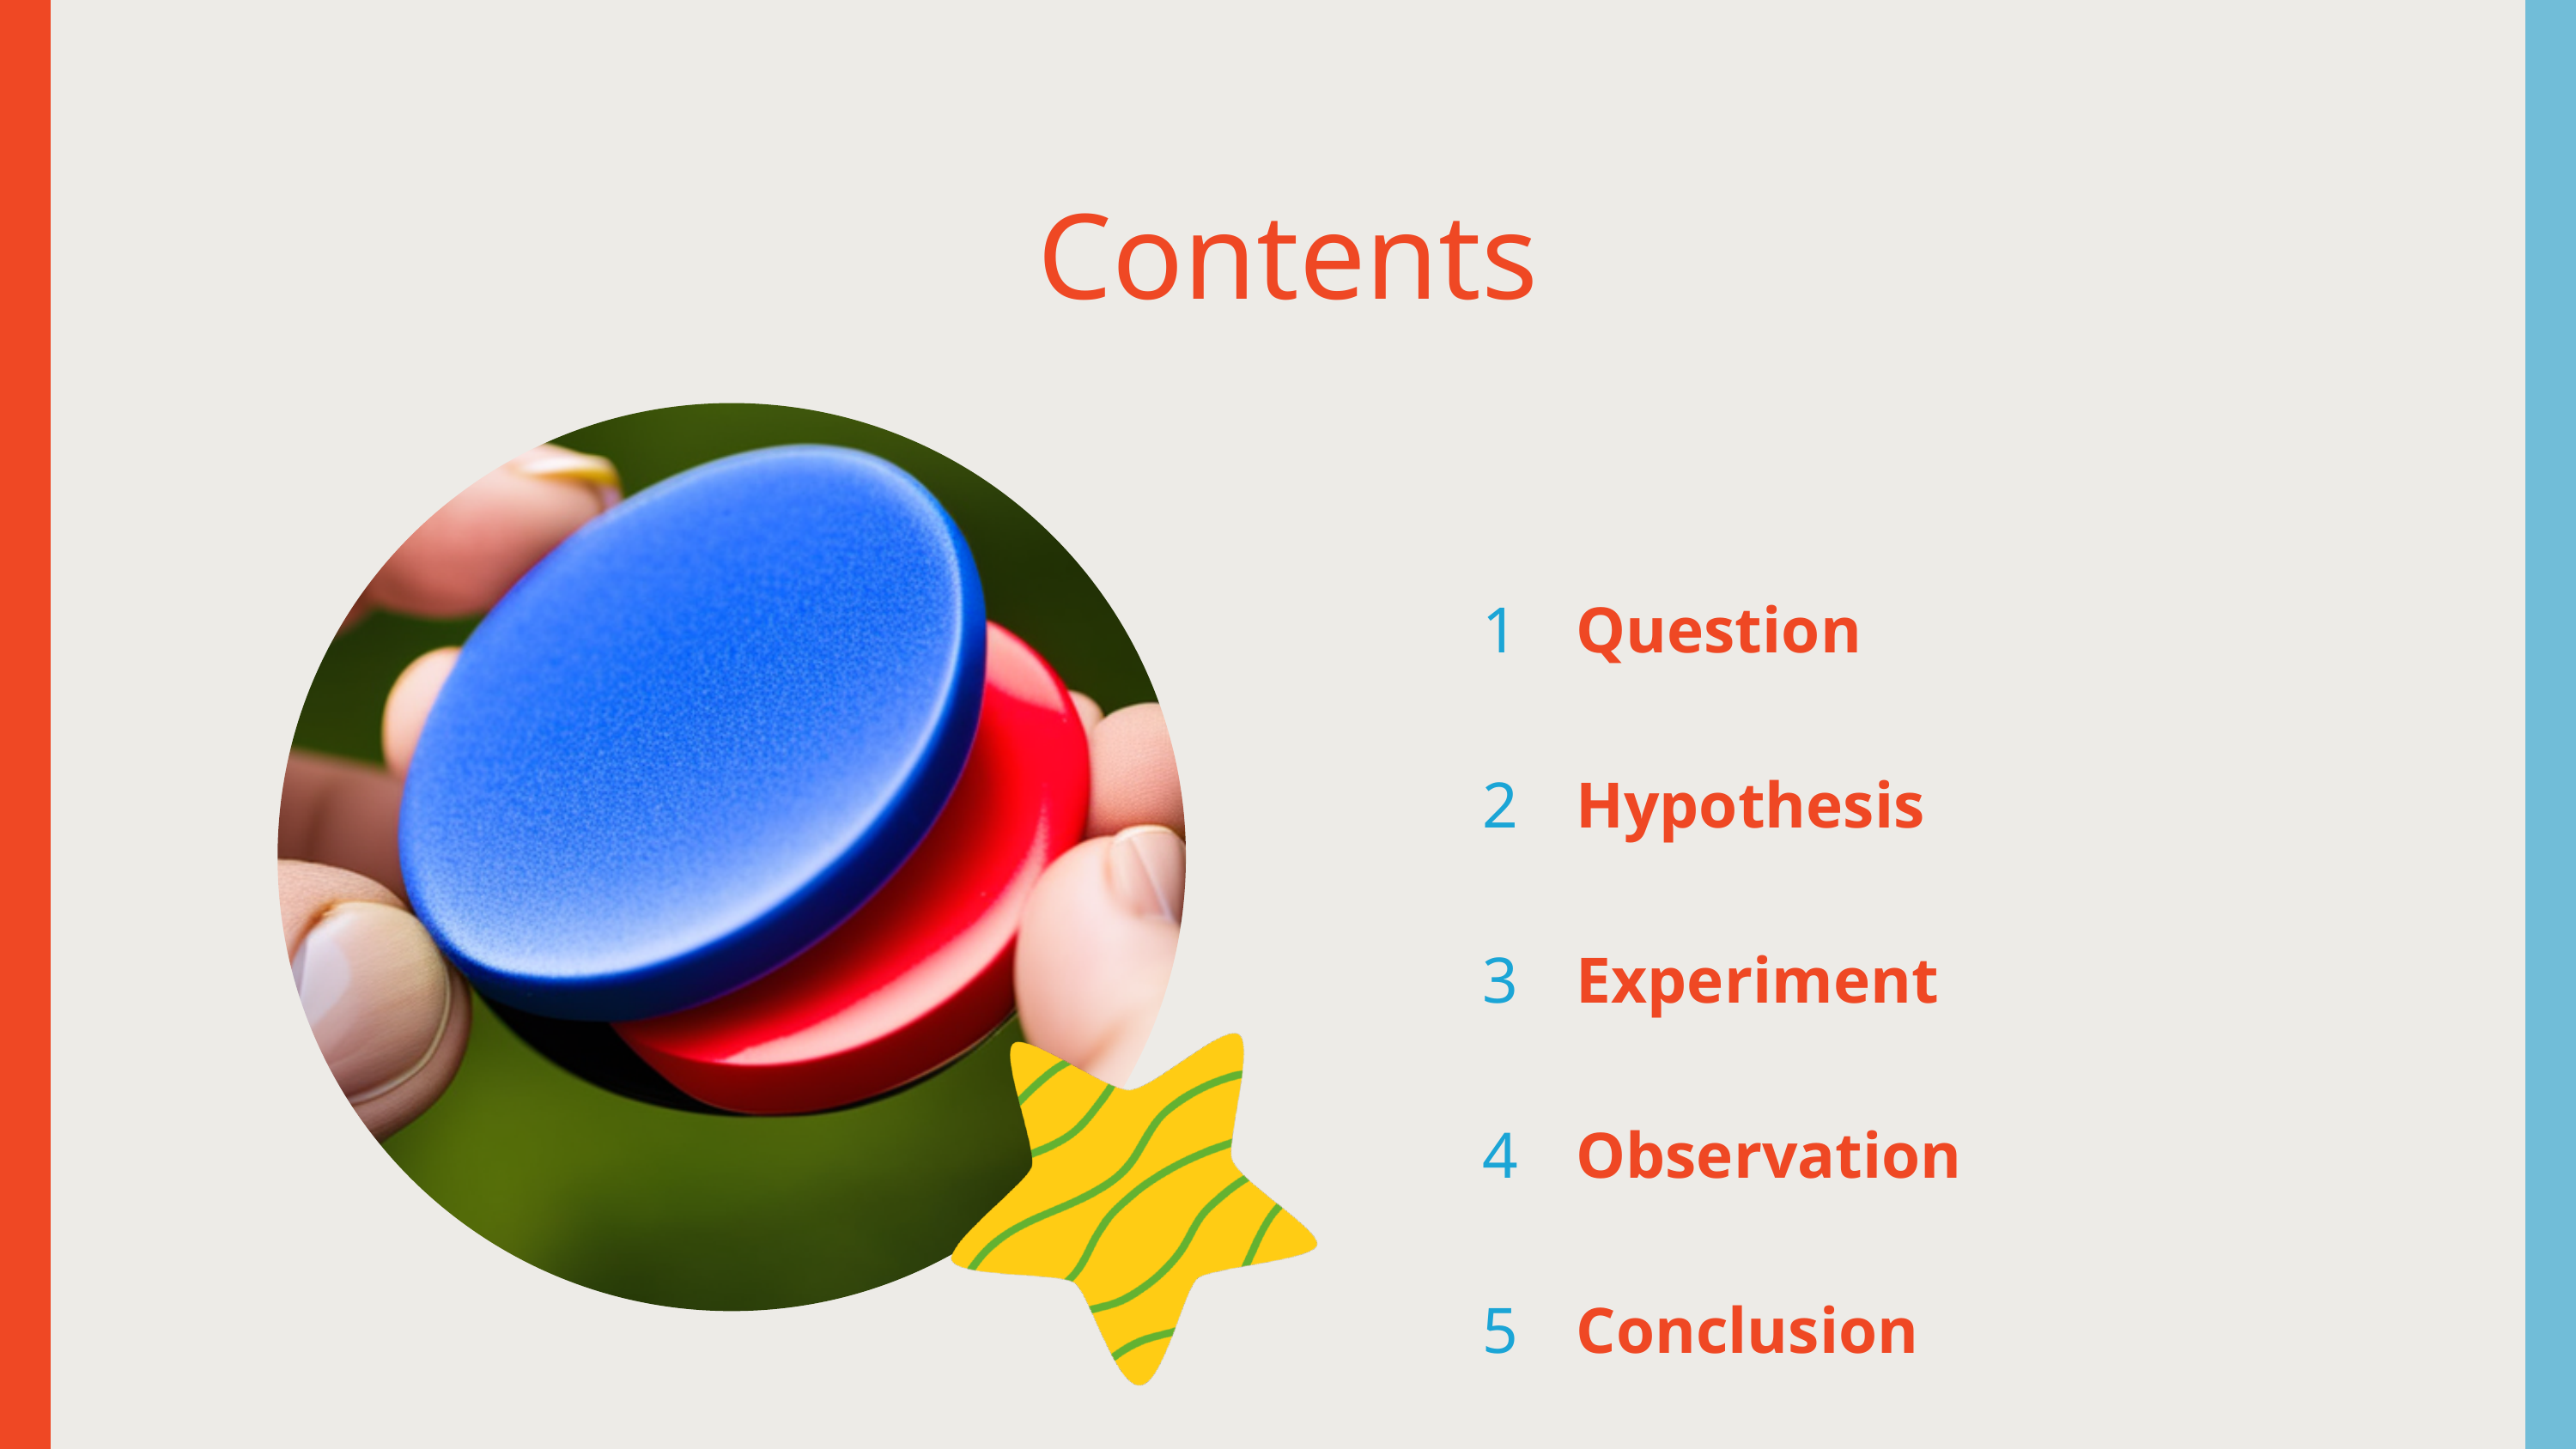

Contents
1
2
3
4
5
Question
Hypothesis
Experiment
Observation
Conclusion